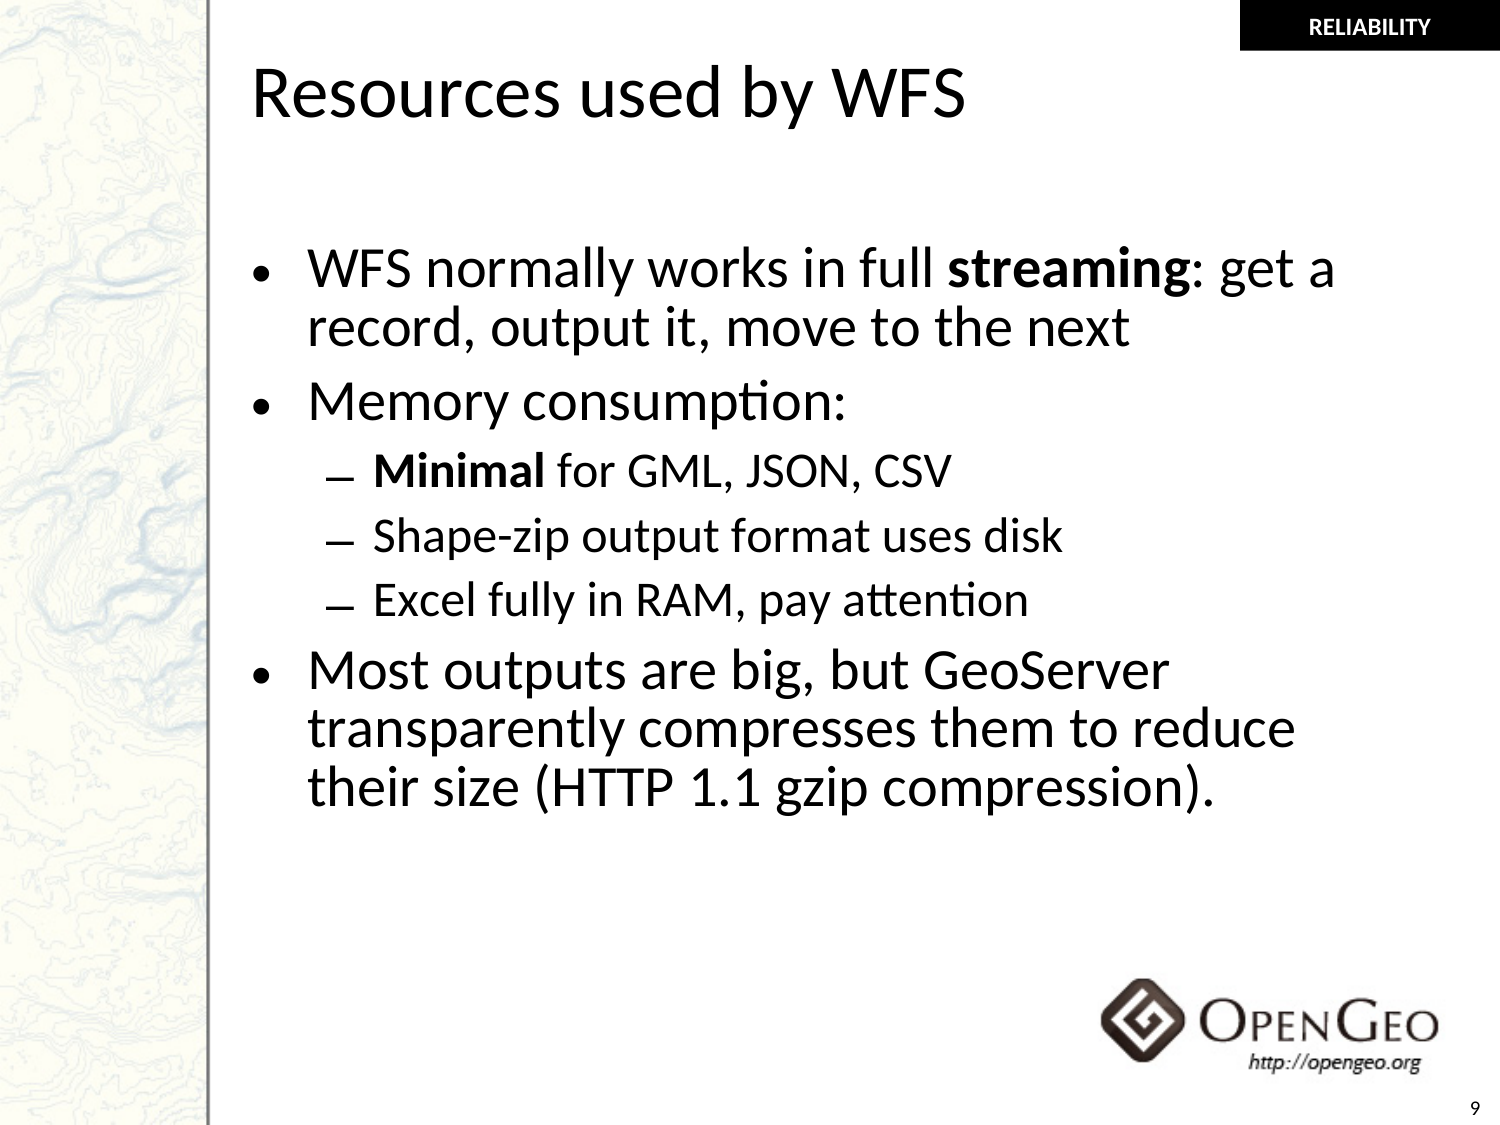

RELIABILITY
# Resources used by WFS
WFS normally works in full streaming: get a record, output it, move to the next
Memory consumption:
Minimal for GML, JSON, CSV
Shape-zip output format uses disk
Excel fully in RAM, pay attention
Most outputs are big, but GeoServer transparently compresses them to reduce their size (HTTP 1.1 gzip compression).